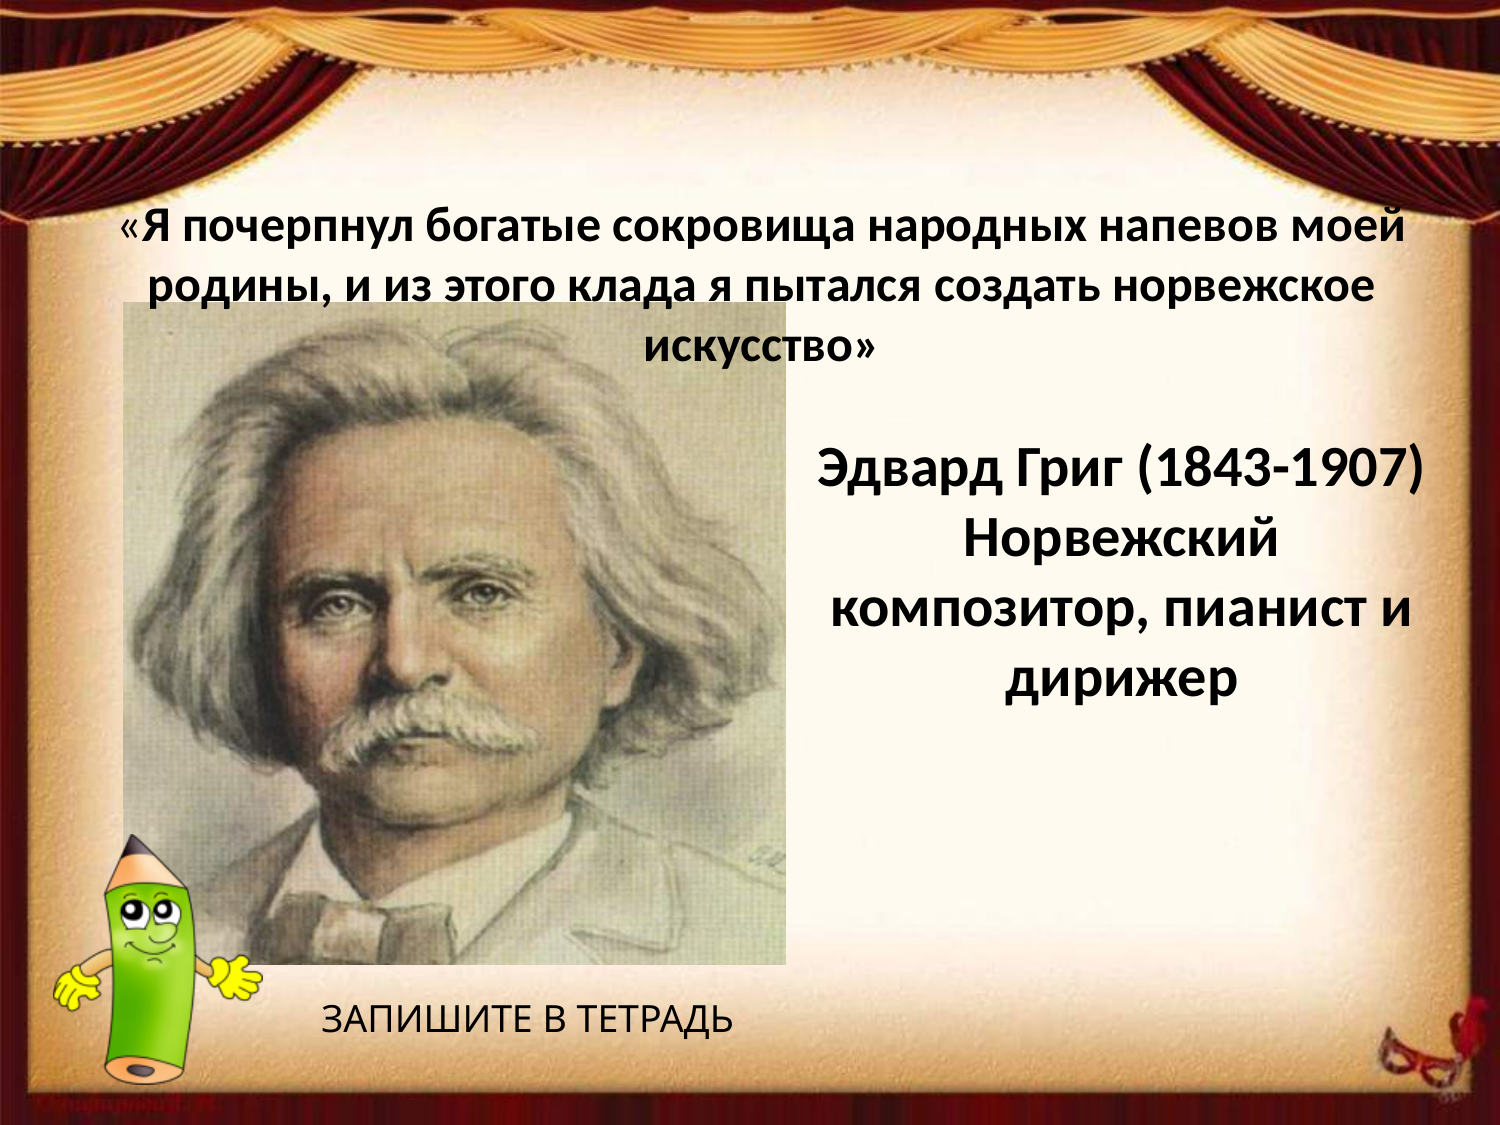

# «Я почерпнул богатые сокровища народных напевов моей родины, и из этого клада я пытался создать норвежское искусство»
Эдвард Григ (1843-1907)
Норвежский композитор, пианист и дирижер
ЗАПИШИТЕ В ТЕТРАДЬ